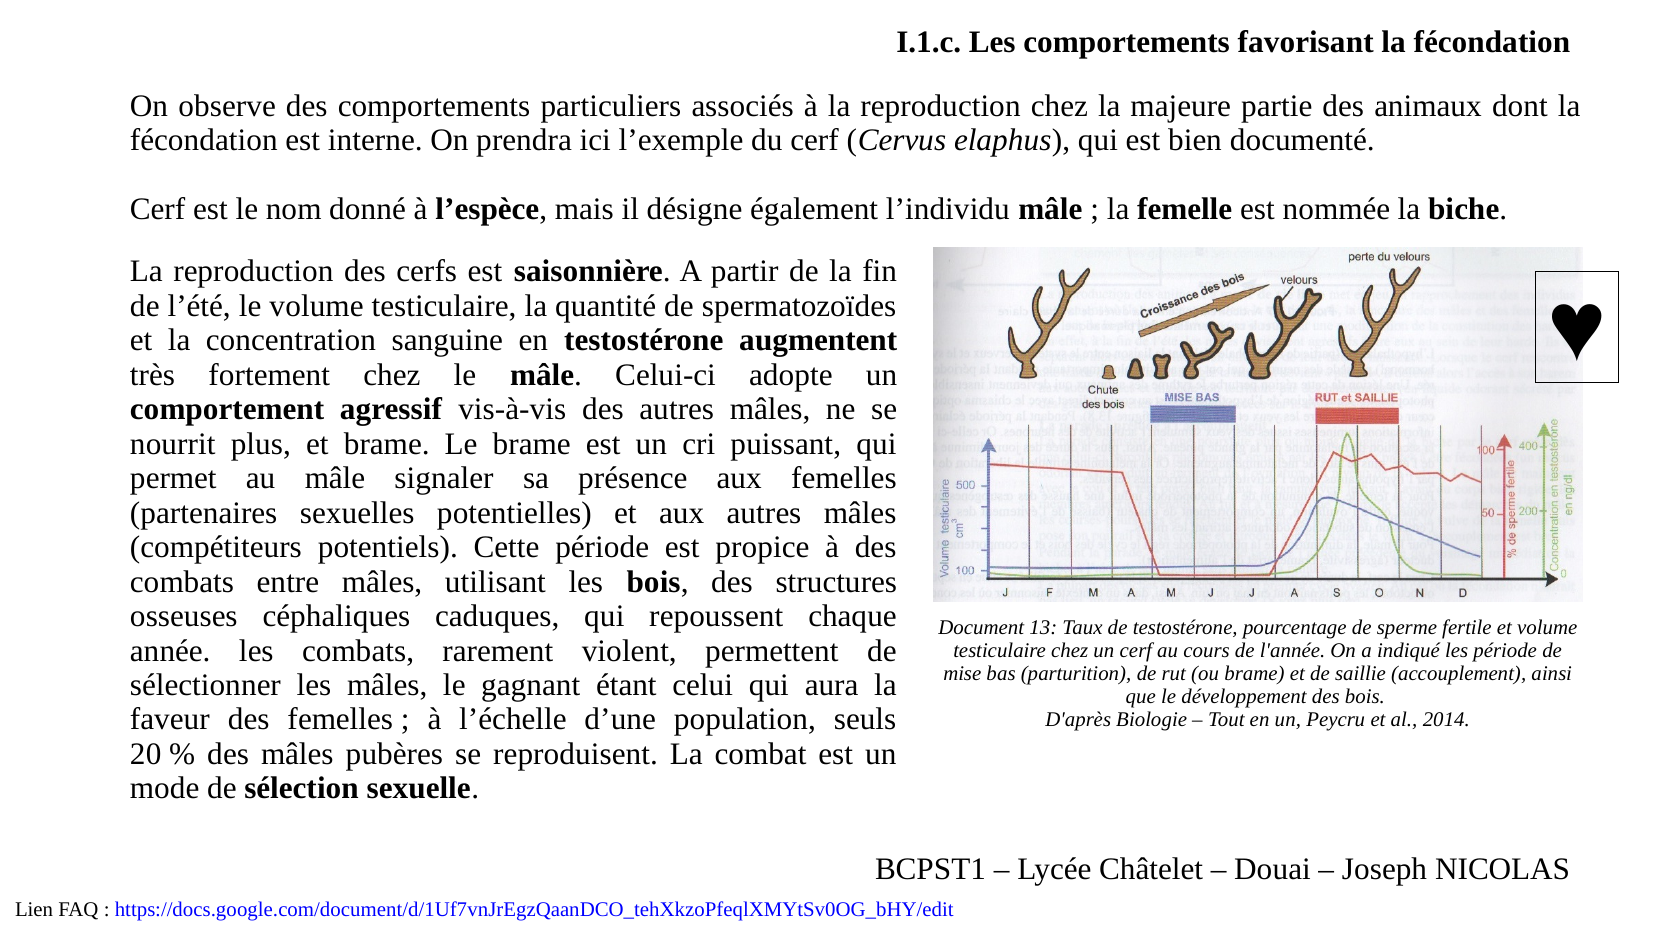

I.1.c. Les comportements favorisant la fécondation
On observe des comportements particuliers associés à la reproduction chez la majeure partie des animaux dont la fécondation est interne. On prendra ici l’exemple du cerf (Cervus elaphus), qui est bien documenté.
Cerf est le nom donné à l’espèce, mais il désigne également l’individu mâle ; la femelle est nommée la biche.
La reproduction des cerfs est saisonnière. A partir de la fin de l’été, le volume testiculaire, la quantité de spermatozoïdes et la concentration sanguine en testostérone augmentent très fortement chez le mâle. Celui-ci adopte un comportement agressif vis-à-vis des autres mâles, ne se nourrit plus, et brame. Le brame est un cri puissant, qui permet au mâle signaler sa présence aux femelles (partenaires sexuelles potentielles) et aux autres mâles (compétiteurs potentiels). Cette période est propice à des combats entre mâles, utilisant les bois, des structures osseuses céphaliques caduques, qui repoussent chaque année. les combats, rarement violent, permettent de sélectionner les mâles, le gagnant étant celui qui aura la faveur des femelles ; à l’échelle d’une population, seuls 20 % des mâles pubères se reproduisent. La combat est un mode de sélection sexuelle.
♥
Document 13: Taux de testostérone, pourcentage de sperme fertile et volume testiculaire chez un cerf au cours de l'année. On a indiqué les période de mise bas (parturition), de rut (ou brame) et de saillie (accouplement), ainsi que le développement des bois.
D'après Biologie – Tout en un, Peycru et al., 2014.
BCPST1 – Lycée Châtelet – Douai – Joseph NICOLAS
Lien FAQ : https://docs.google.com/document/d/1Uf7vnJrEgzQaanDCO_tehXkzoPfeqlXMYtSv0OG_bHY/edit